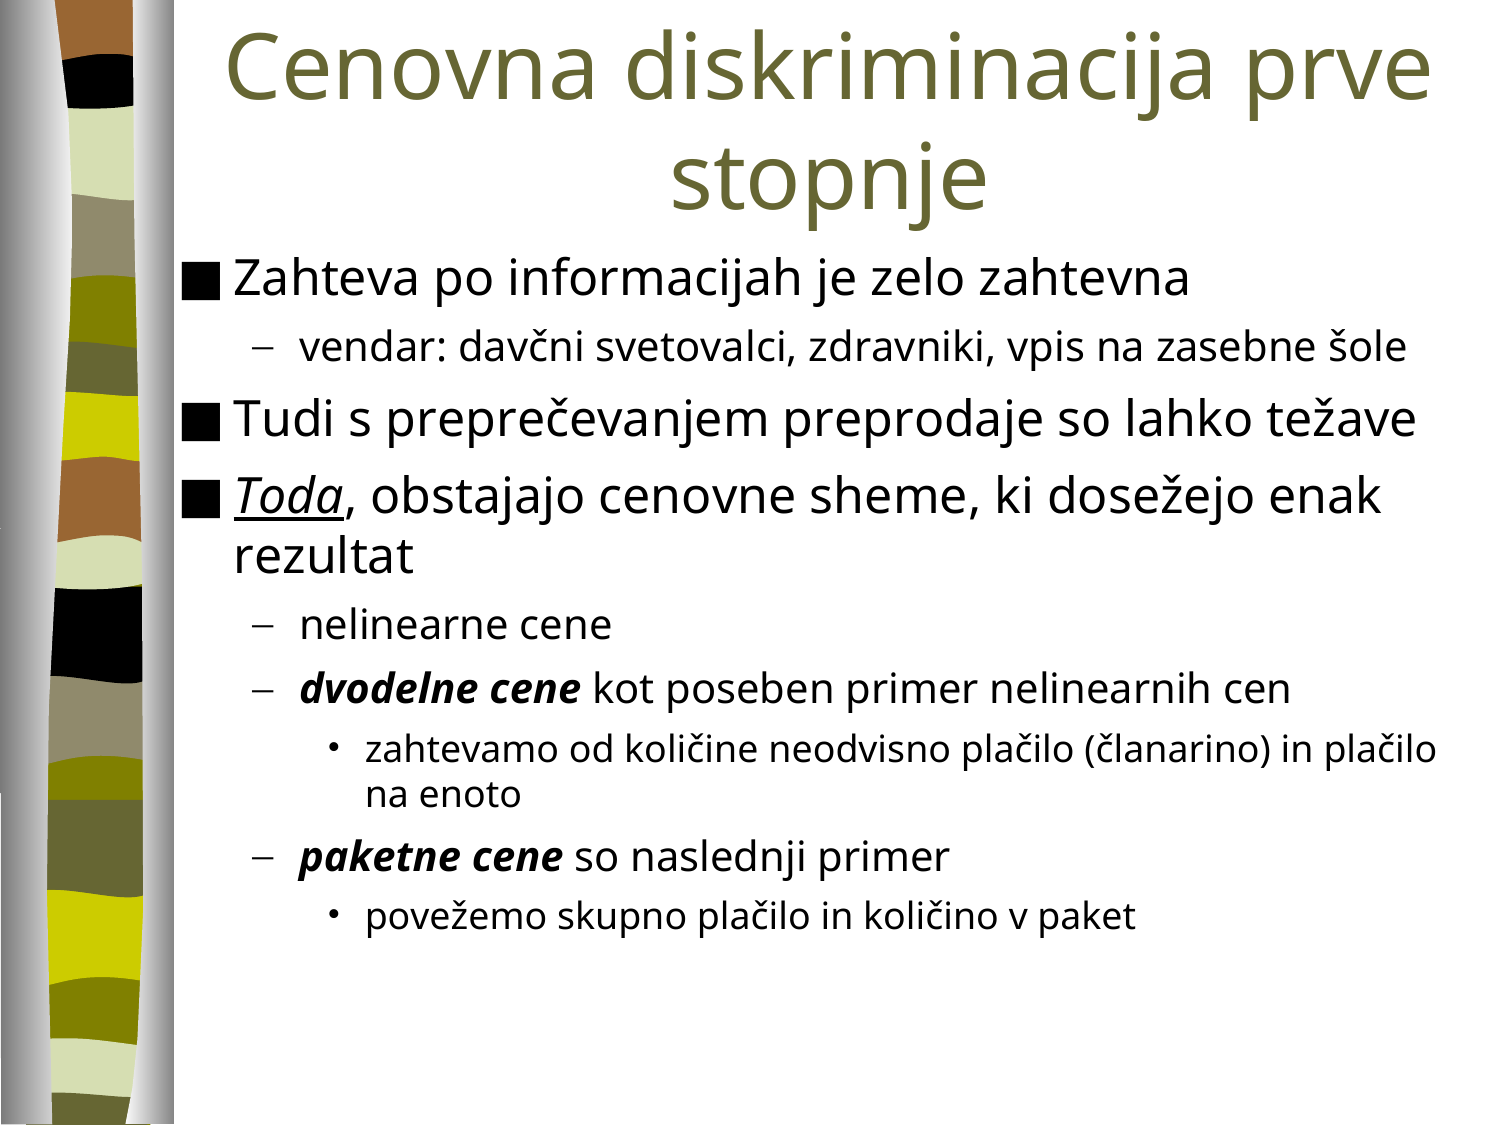

Cenovna diskriminacija prve stopnje
# Zahteva po informacijah je zelo zahtevna
vendar: davčni svetovalci, zdravniki, vpis na zasebne šole
Tudi s preprečevanjem preprodaje so lahko težave
Toda, obstajajo cenovne sheme, ki dosežejo enak rezultat
nelinearne cene
dvodelne cene kot poseben primer nelinearnih cen
zahtevamo od količine neodvisno plačilo (članarino) in plačilo na enoto
paketne cene so naslednji primer
povežemo skupno plačilo in količino v paket